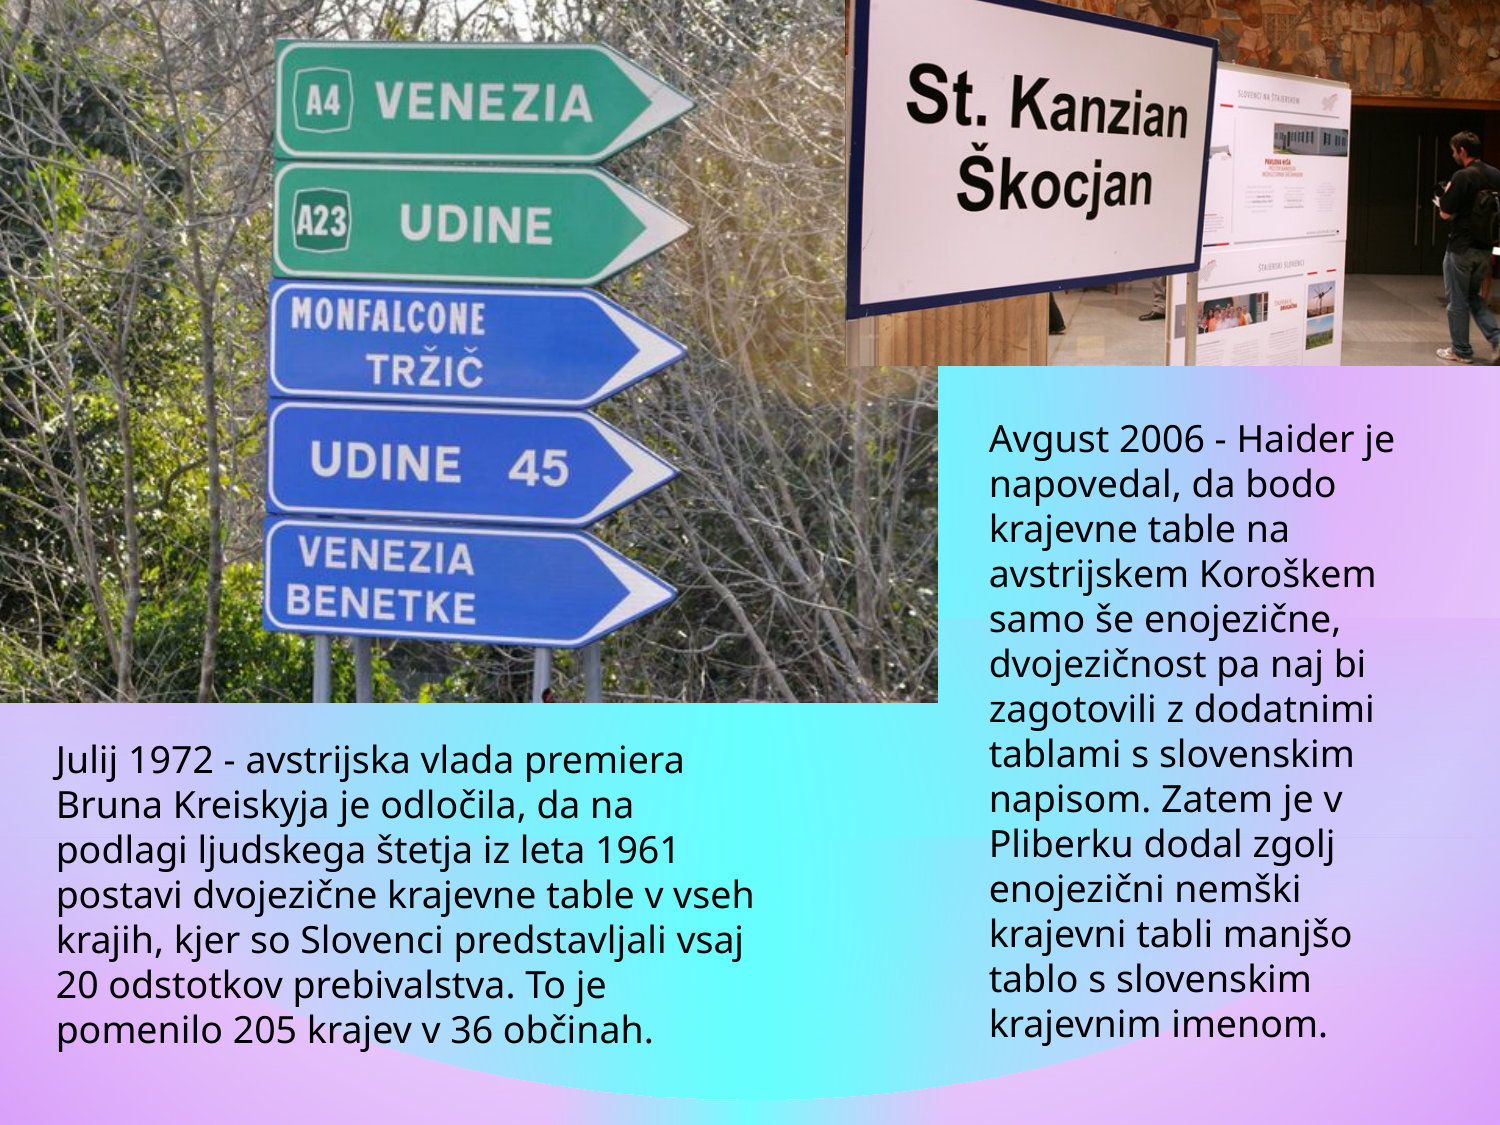

Avgust 2006 - Haider je napovedal, da bodo krajevne table na avstrijskem Koroškem samo še enojezične, dvojezičnost pa naj bi zagotovili z dodatnimi tablami s slovenskim napisom. Zatem je v Pliberku dodal zgolj enojezični nemški krajevni tabli manjšo tablo s slovenskim krajevnim imenom.
Julij 1972 - avstrijska vlada premiera Bruna Kreiskyja je odločila, da na podlagi ljudskega štetja iz leta 1961 postavi dvojezične krajevne table v vseh krajih, kjer so Slovenci predstavljali vsaj 20 odstotkov prebivalstva. To je pomenilo 205 krajev v 36 občinah.